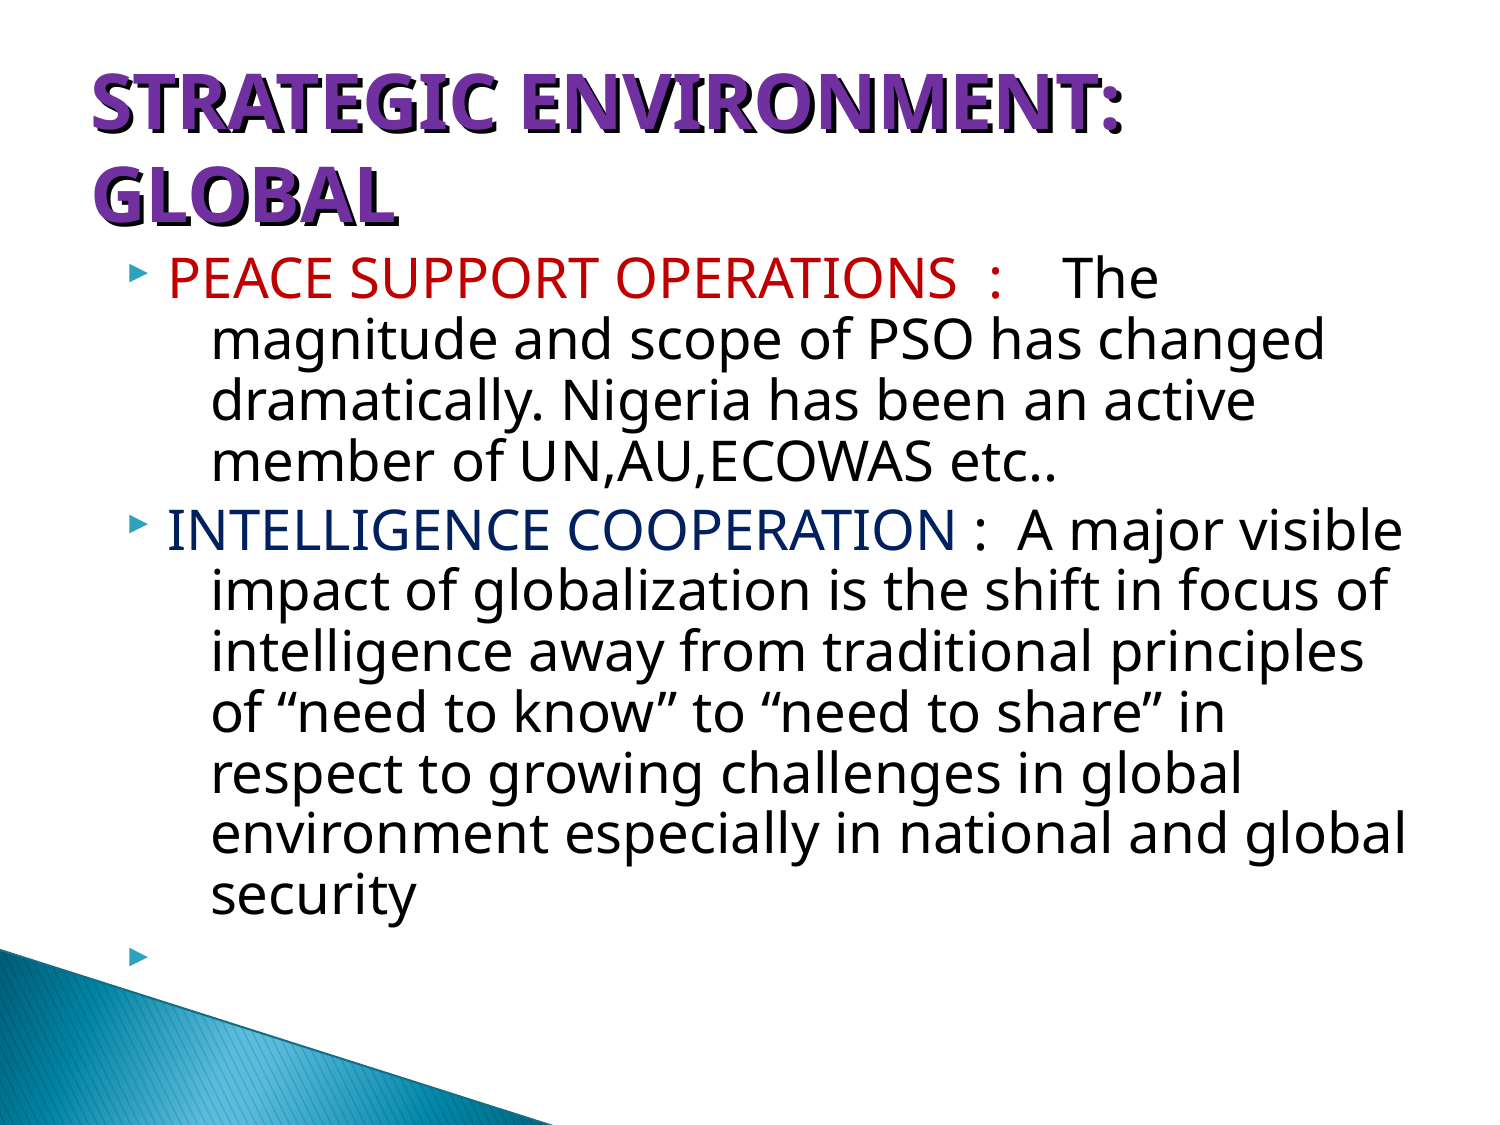

STRATEGIC ENVIRONMENT: GLOBAL
# PEACE SUPPORT OPERATIONS : The magnitude and scope of PSO has changed dramatically. Nigeria has been an active member of UN,AU,ECOWAS etc..
INTELLIGENCE COOPERATION : A major visible impact of globalization is the shift in focus of intelligence away from traditional principles of “need to know” to “need to share” in respect to growing challenges in global environment especially in national and global security